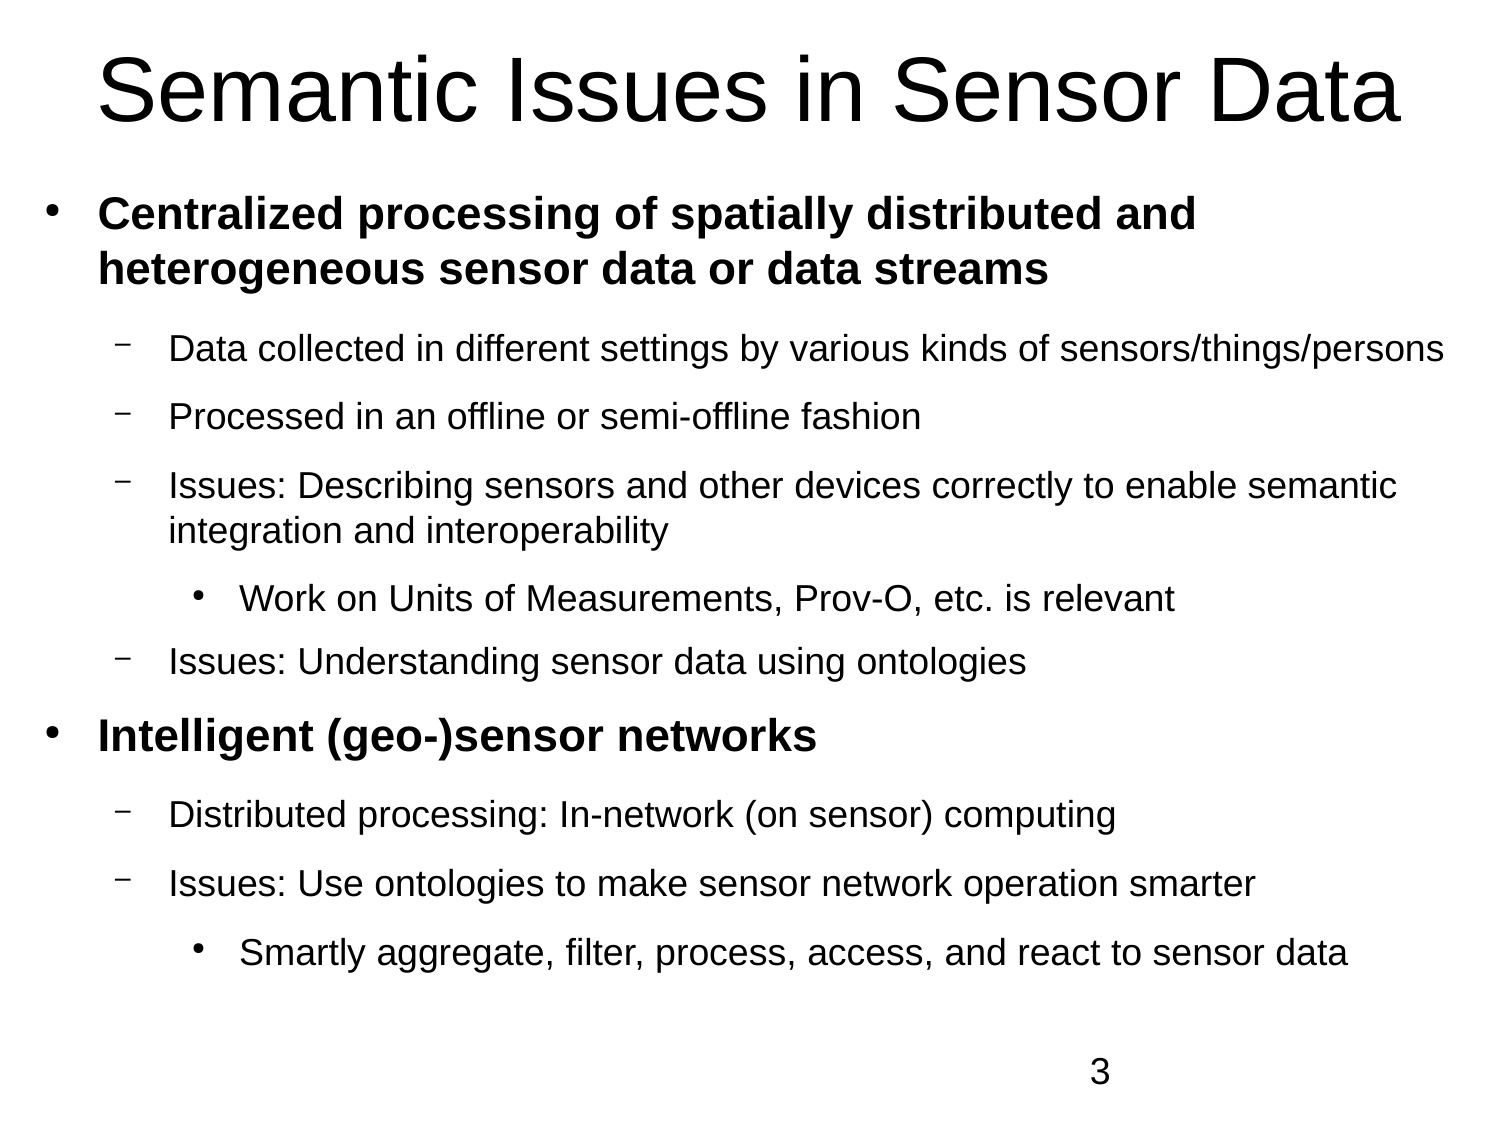

# Semantic Issues in Sensor Data
Centralized processing of spatially distributed and heterogeneous sensor data or data streams
Data collected in different settings by various kinds of sensors/things/persons
Processed in an offline or semi-offline fashion
Issues: Describing sensors and other devices correctly to enable semantic integration and interoperability
Work on Units of Measurements, Prov-O, etc. is relevant
Issues: Understanding sensor data using ontologies
Intelligent (geo-)sensor networks
Distributed processing: In-network (on sensor) computing
Issues: Use ontologies to make sensor network operation smarter
Smartly aggregate, filter, process, access, and react to sensor data